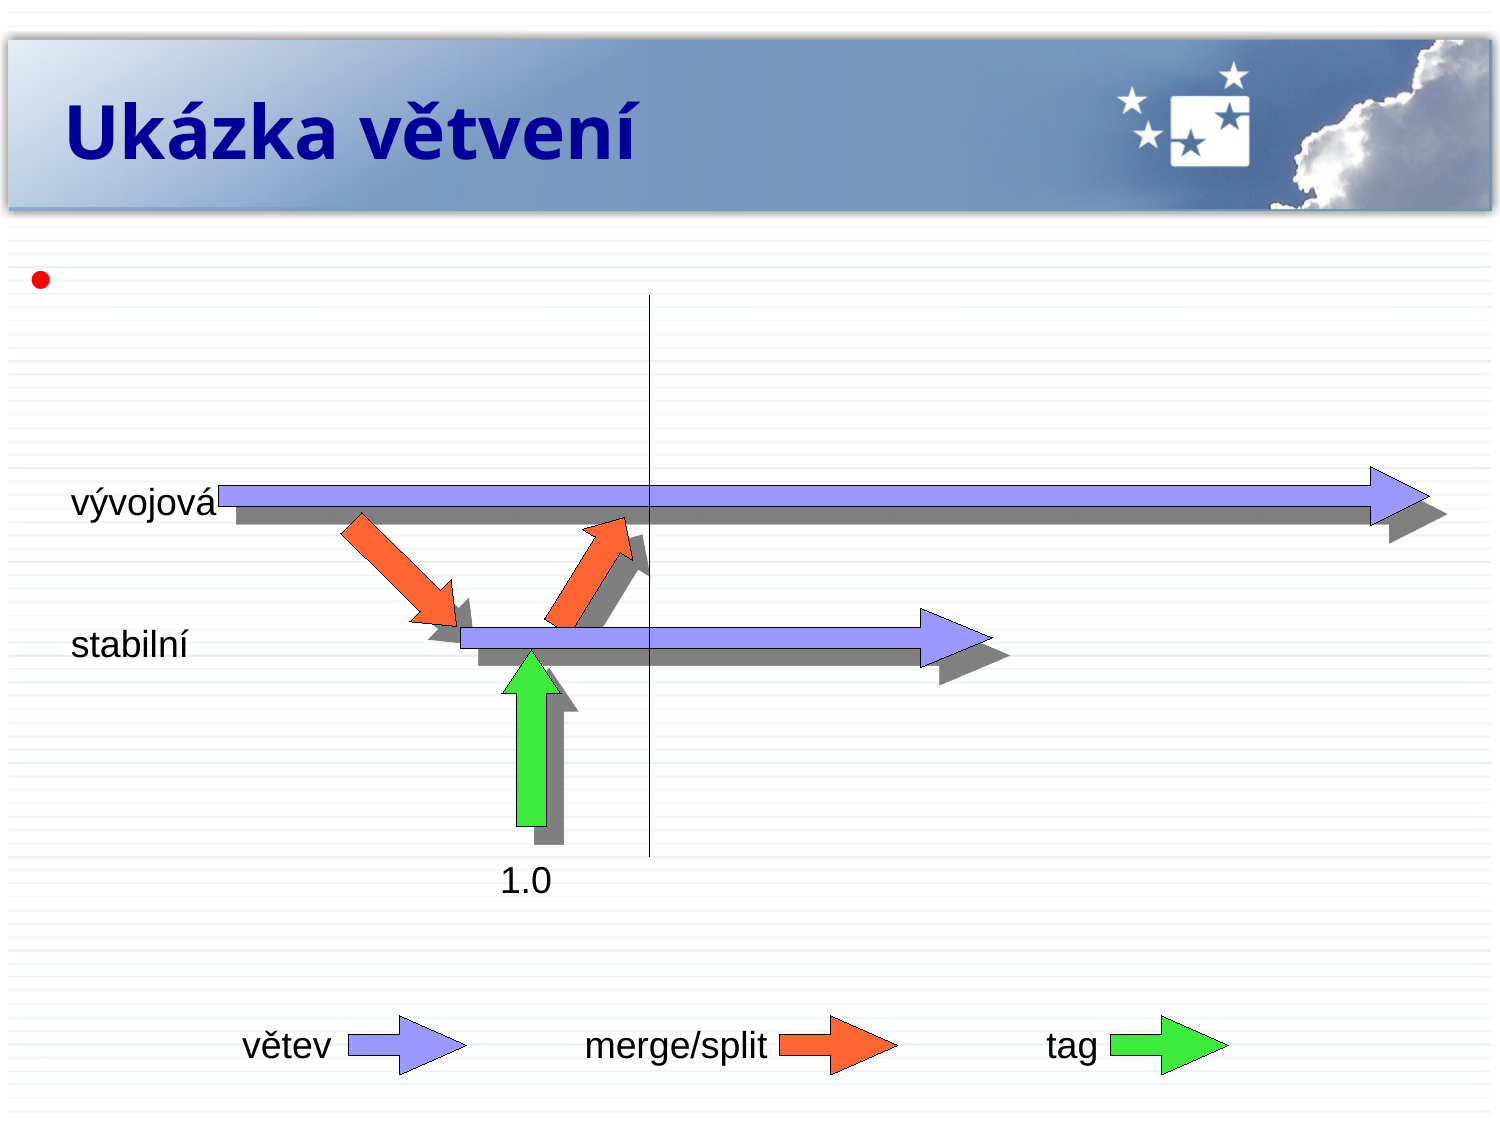

# Ukázka větvení
vývojová
stabilní
1.0
větev
merge/split
tag